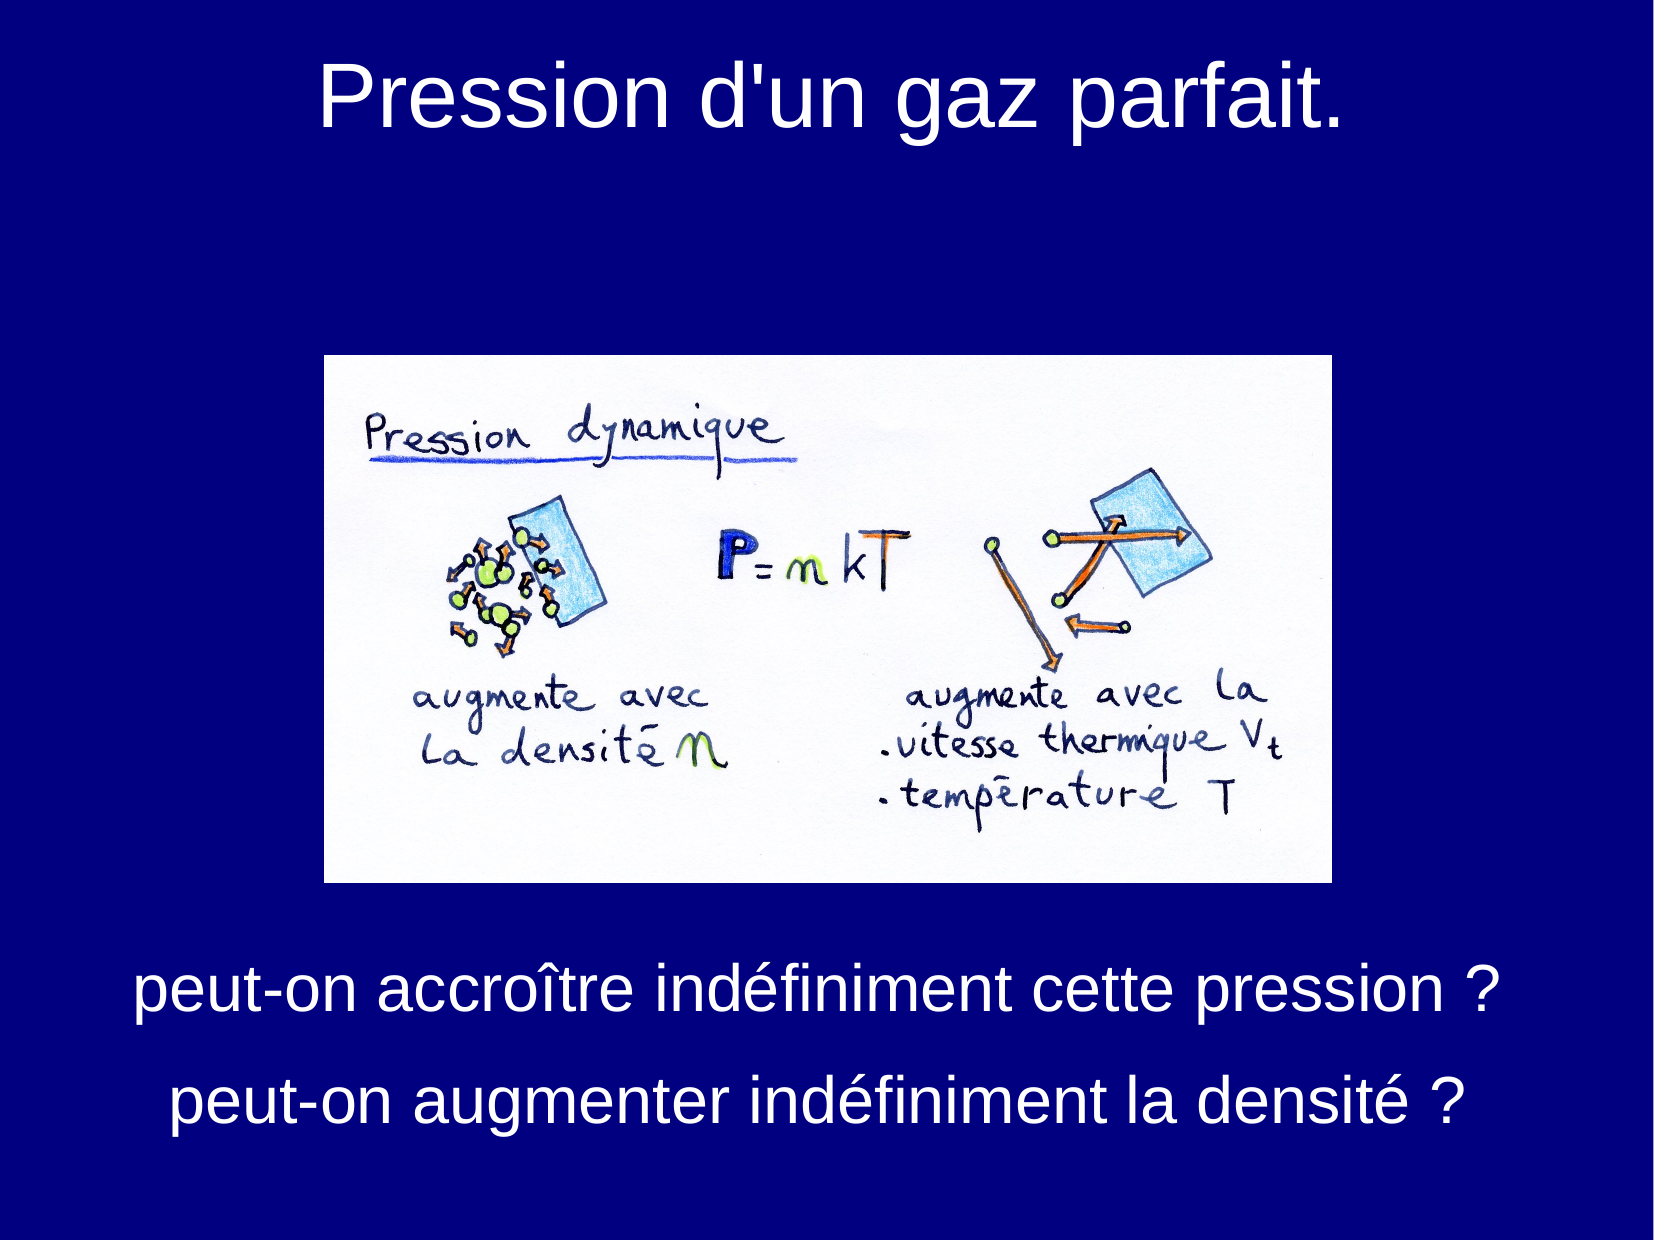

# Pression d'un gaz parfait.
peut-on accroître indéfiniment cette pression ?
peut-on augmenter indéfiniment la densité ?